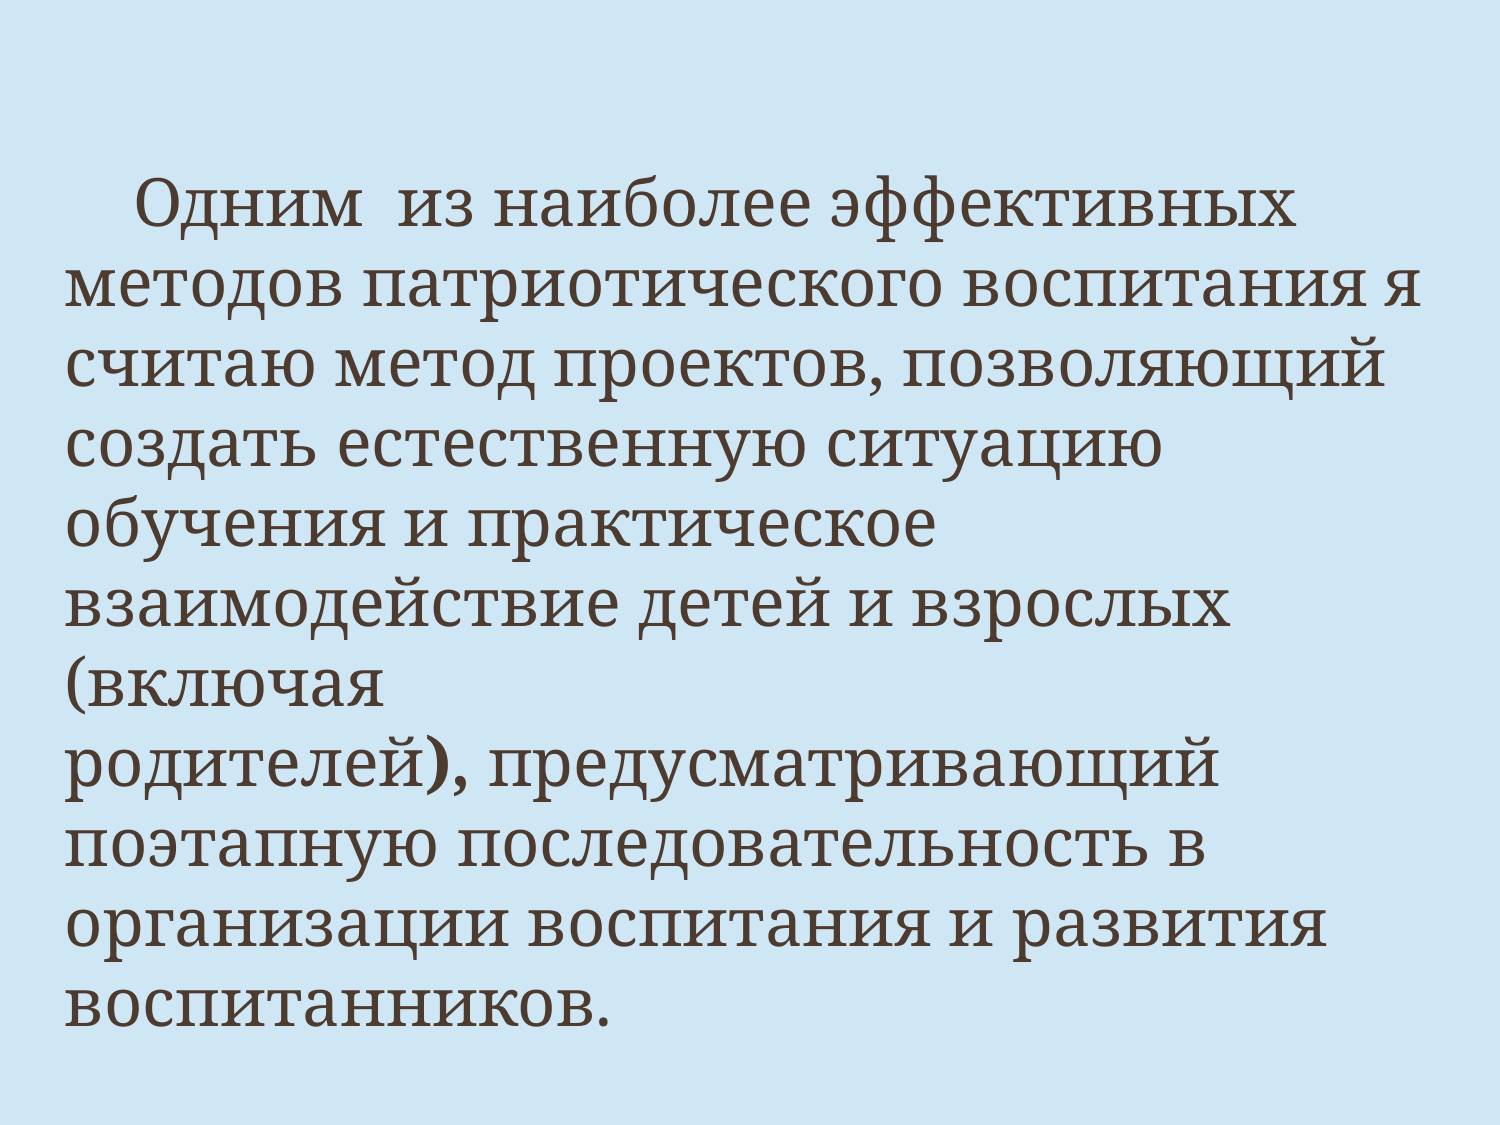

# Одним  из наиболее эффективных методов патриотического воспитания я считаю метод проектов, позволяющий создать естественную ситуацию обучения и практическое взаимодействие детей и взрослых (включая родителей), предусматривающий поэтапную последовательность в организации воспитания и развития воспитанников.